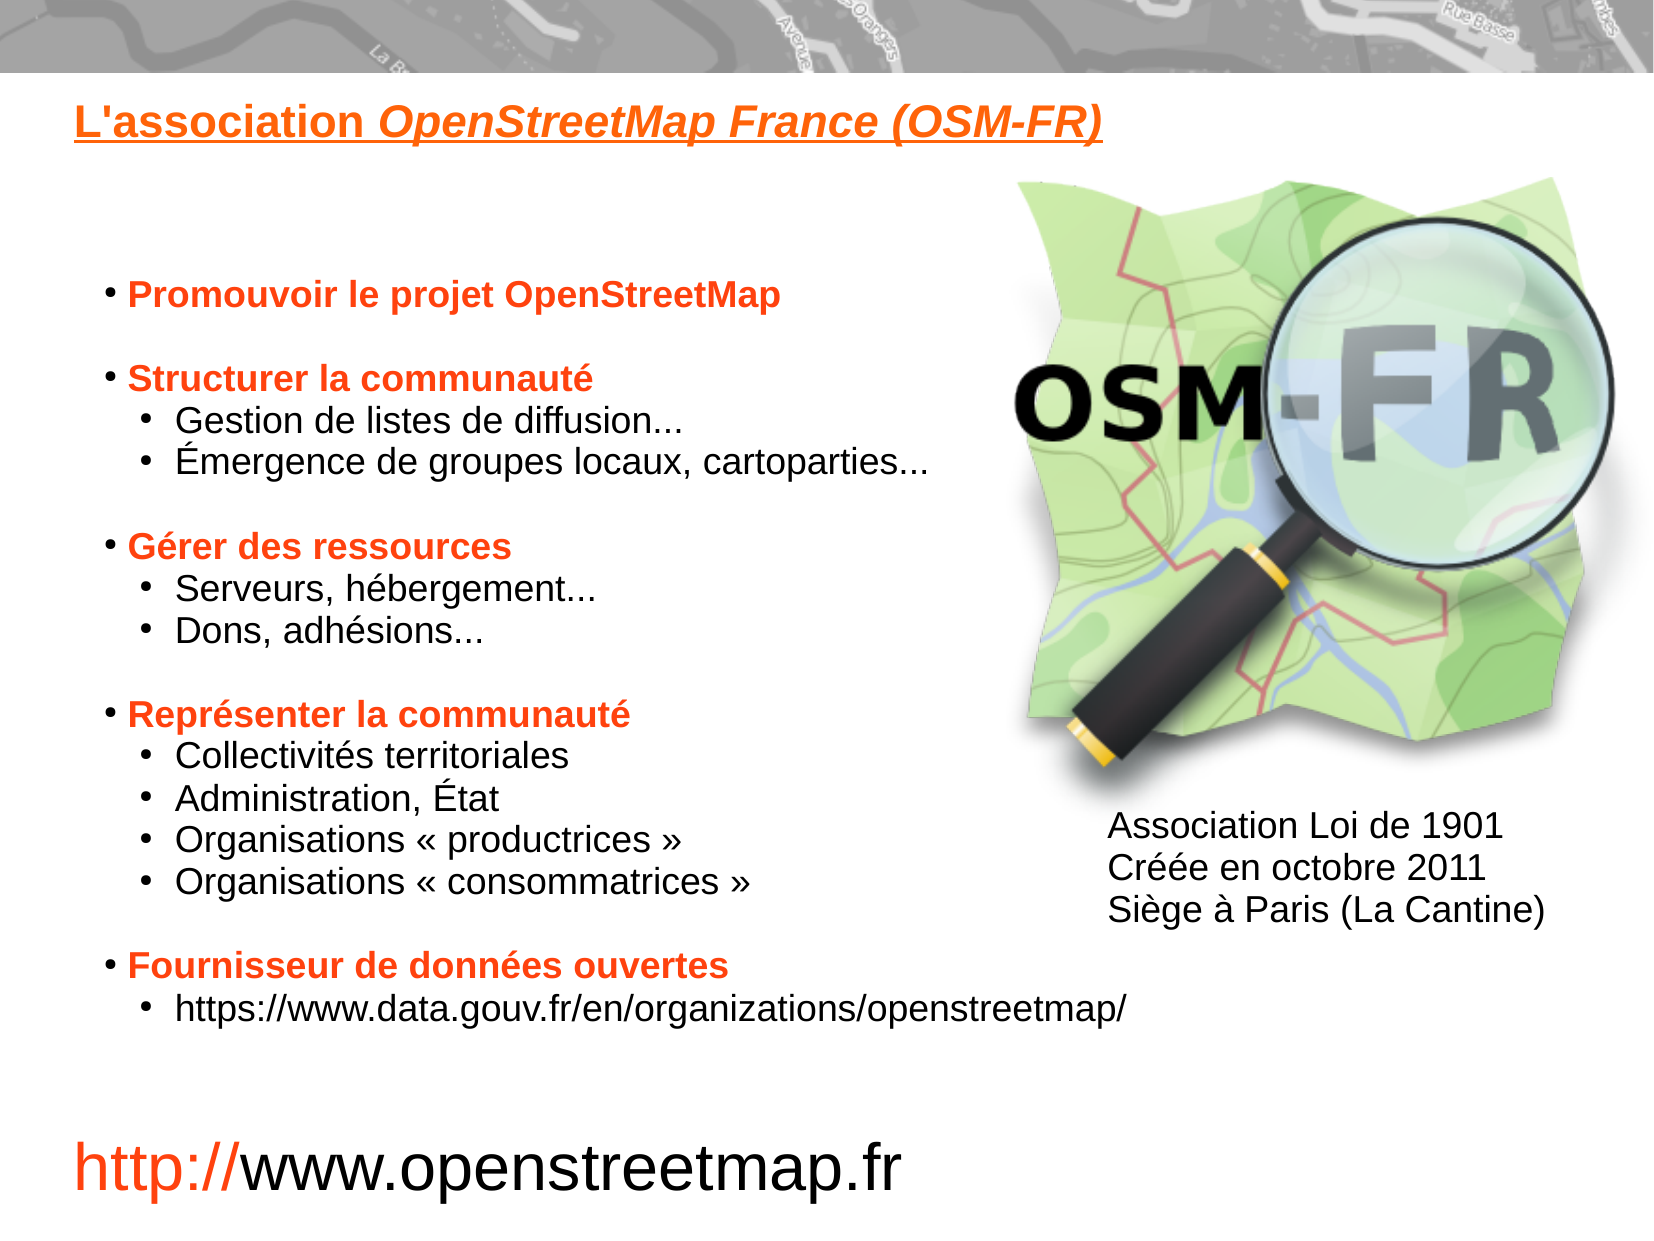

L'association OpenStreetMap France (OSM-FR)
 Promouvoir le projet OpenStreetMap
 Structurer la communauté
Gestion de listes de diffusion...
Émergence de groupes locaux, cartoparties...
 Gérer des ressources
Serveurs, hébergement...
Dons, adhésions...
 Représenter la communauté
Collectivités territoriales
Administration, État
Organisations « productrices »
Organisations « consommatrices »
 Fournisseur de données ouvertes
https://www.data.gouv.fr/en/organizations/openstreetmap/
Association Loi de 1901
Créée en octobre 2011
Siège à Paris (La Cantine)
http://www.openstreetmap.fr